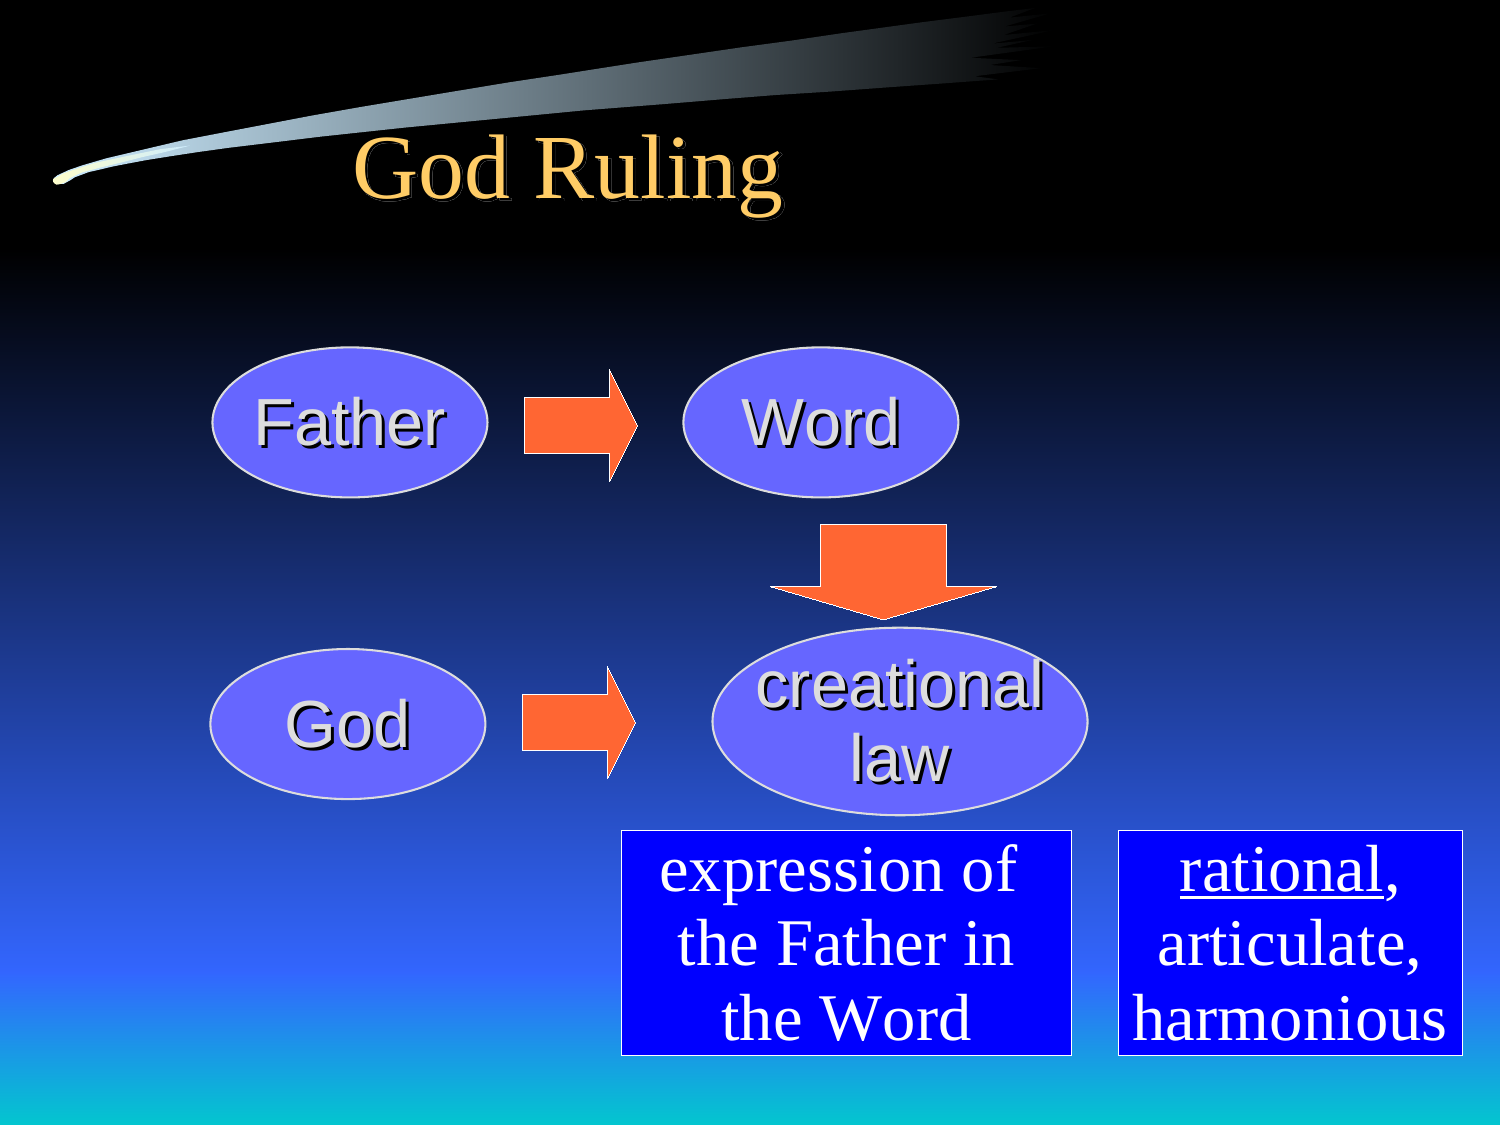

# God Ruling
Father
Word
creational
law
God
expression of
the Father in
the Word
rational,
articulate,
harmonious